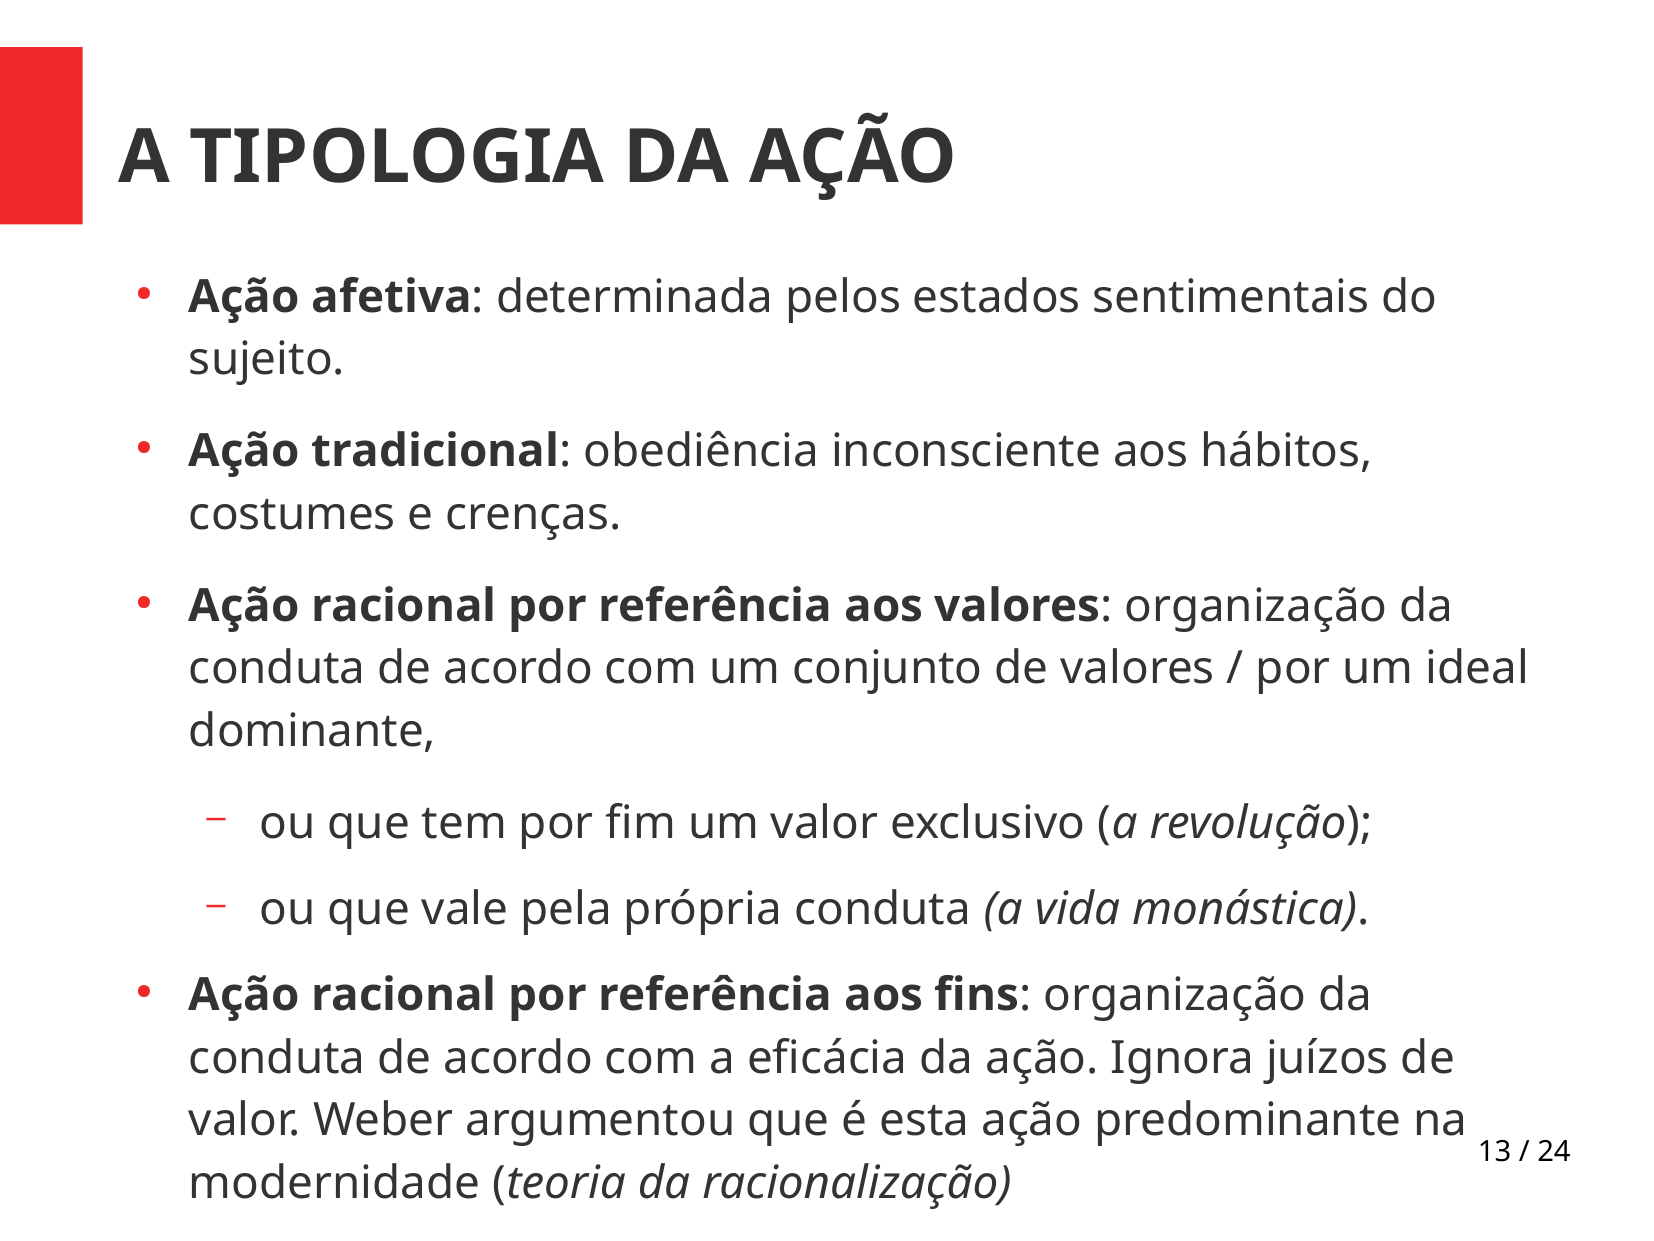

A TIPOLOGIA DA AÇÃO
# Ação afetiva: determinada pelos estados sentimentais do sujeito.
Ação tradicional: obediência inconsciente aos hábitos, costumes e crenças.
Ação racional por referência aos valores: organização da conduta de acordo com um conjunto de valores / por um ideal dominante,
ou que tem por fim um valor exclusivo (a revolução);
ou que vale pela própria conduta (a vida monástica).
Ação racional por referência aos fins: organização da conduta de acordo com a eficácia da ação. Ignora juízos de valor. Weber argumentou que é esta ação predominante na modernidade (teoria da racionalização)
13